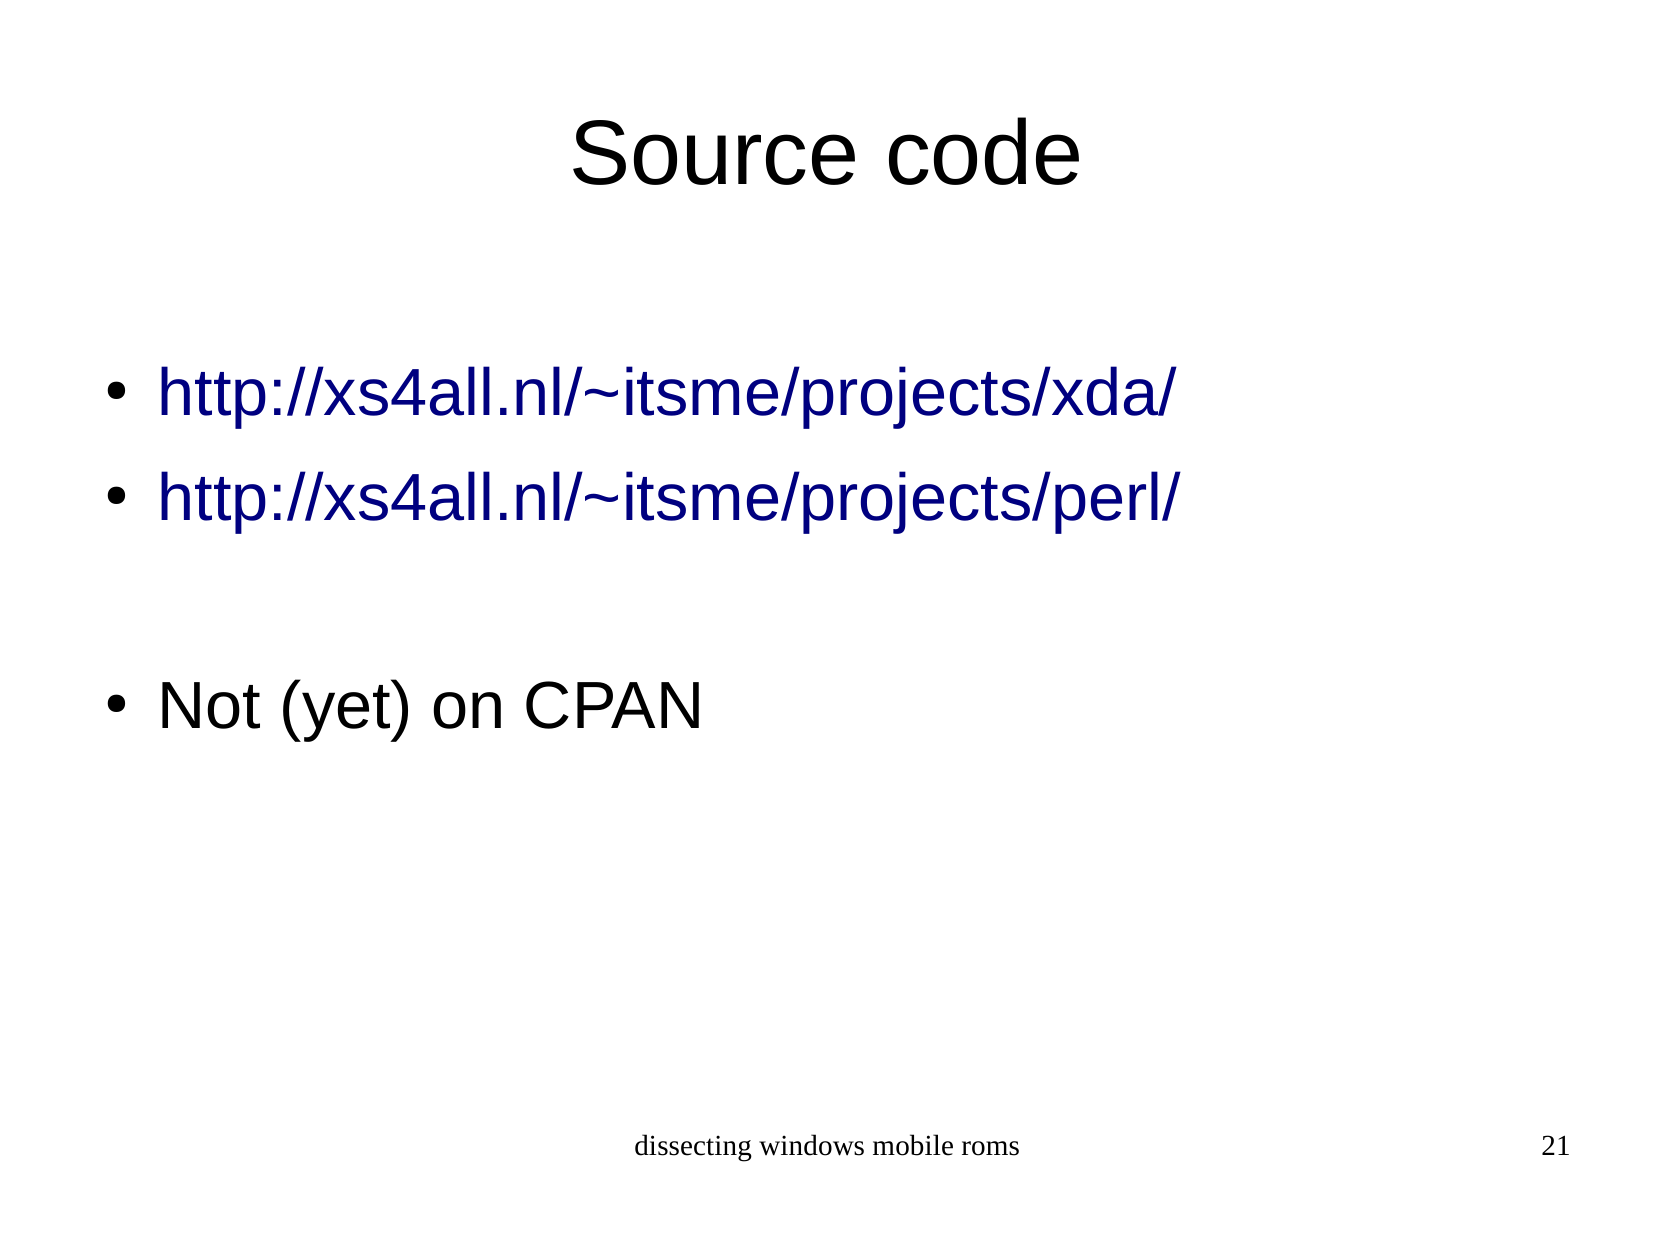

# Source code
http://xs4all.nl/~itsme/projects/xda/
http://xs4all.nl/~itsme/projects/perl/
Not (yet) on CPAN
dissecting windows mobile roms
21